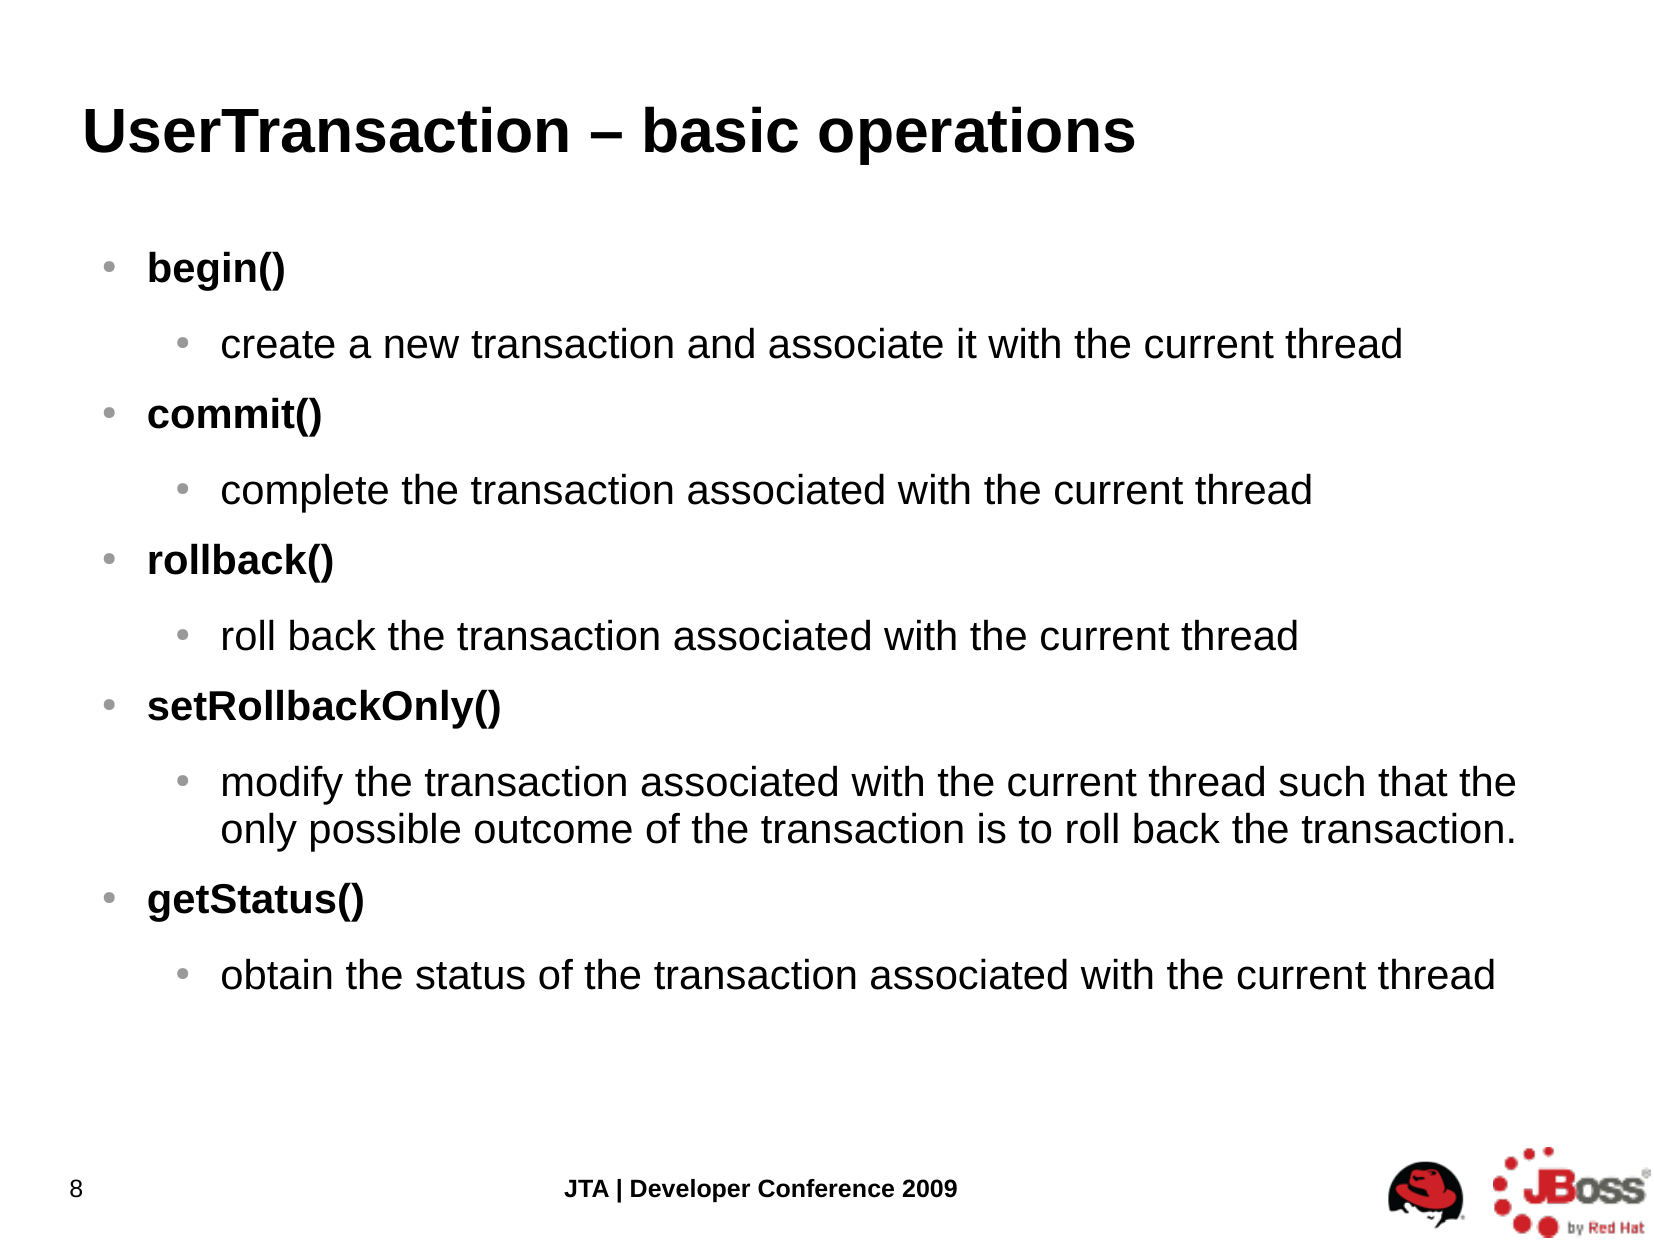

# UserTransaction – basic operations
begin()
create a new transaction and associate it with the current thread
commit()
complete the transaction associated with the current thread
rollback()
roll back the transaction associated with the current thread
setRollbackOnly()
modify the transaction associated with the current thread such that the only possible outcome of the transaction is to roll back the transaction.
getStatus()
obtain the status of the transaction associated with the current thread